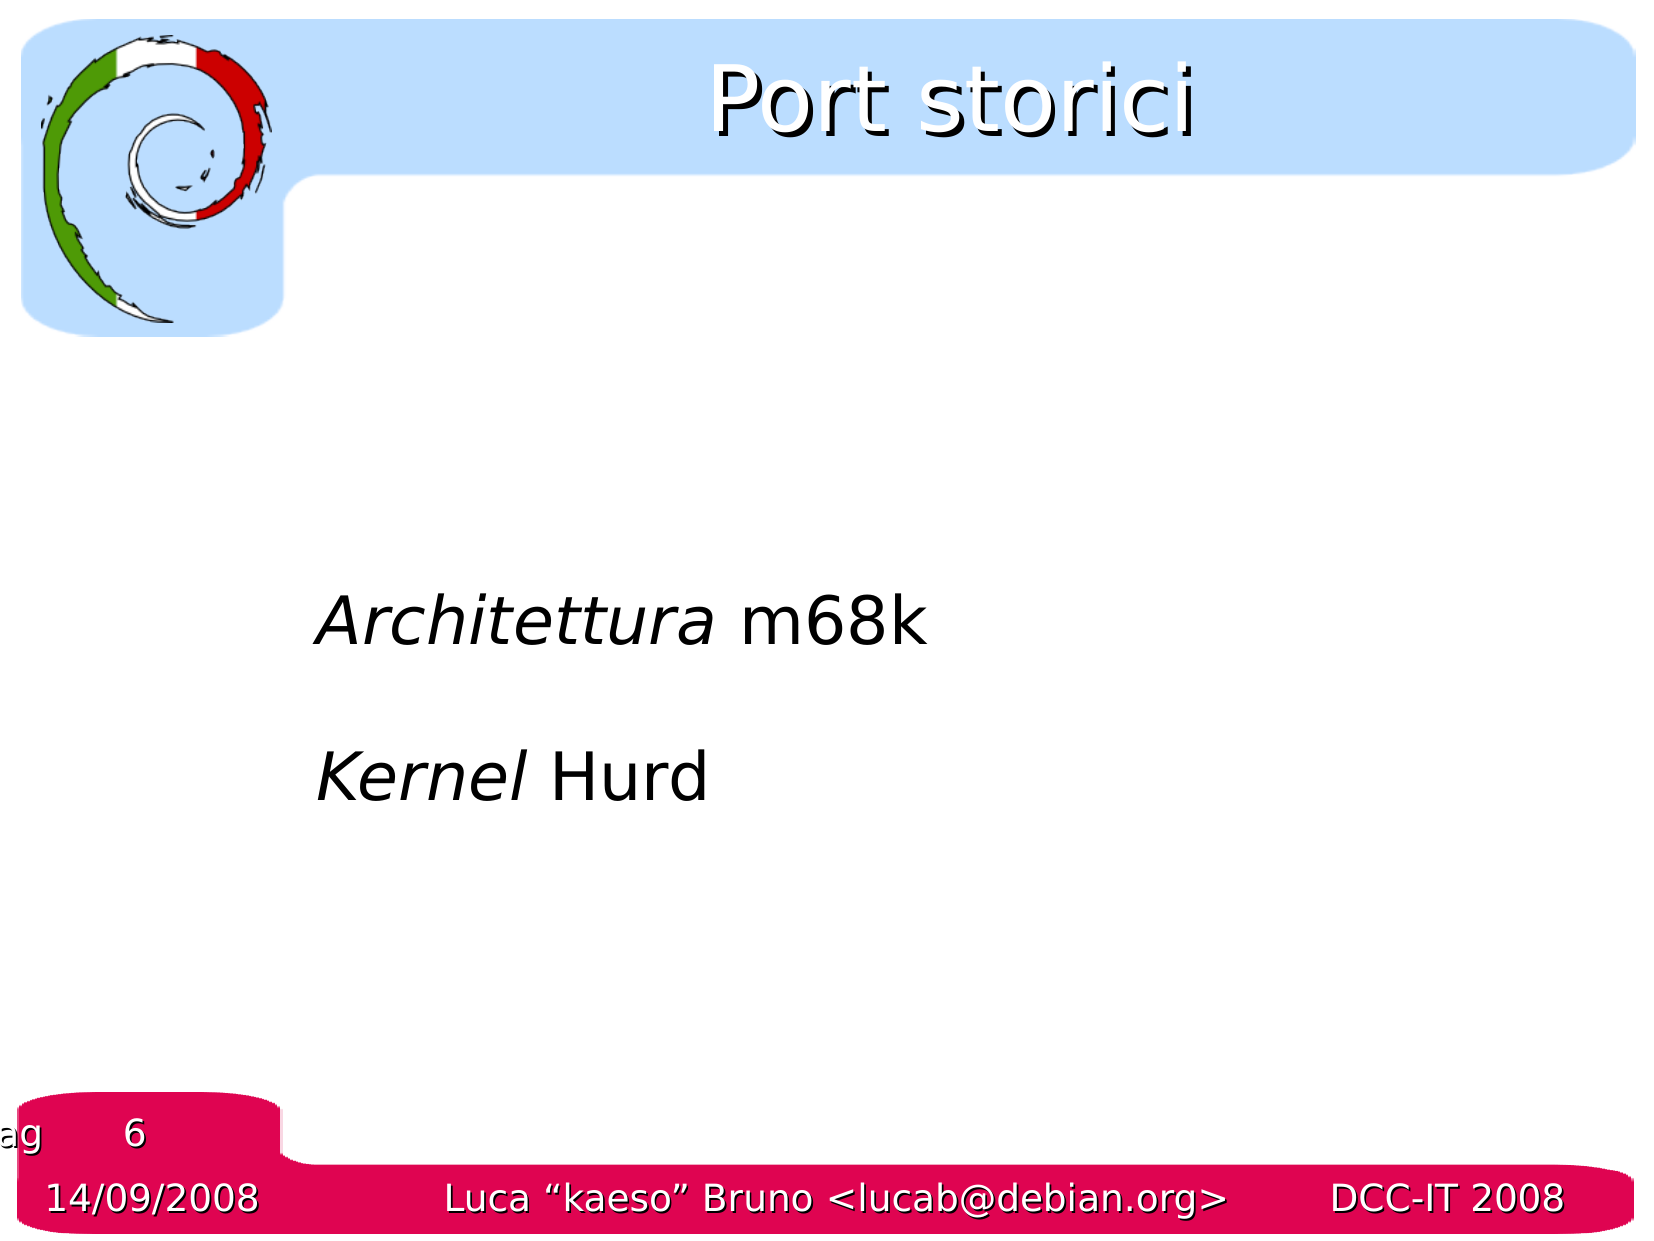

# Port storici
Pag
Luca “kaeso” Bruno <lucab@debian.org> 		DCC-IT 2008
14/09/2008
 Architettura m68k
 Kernel Hurd